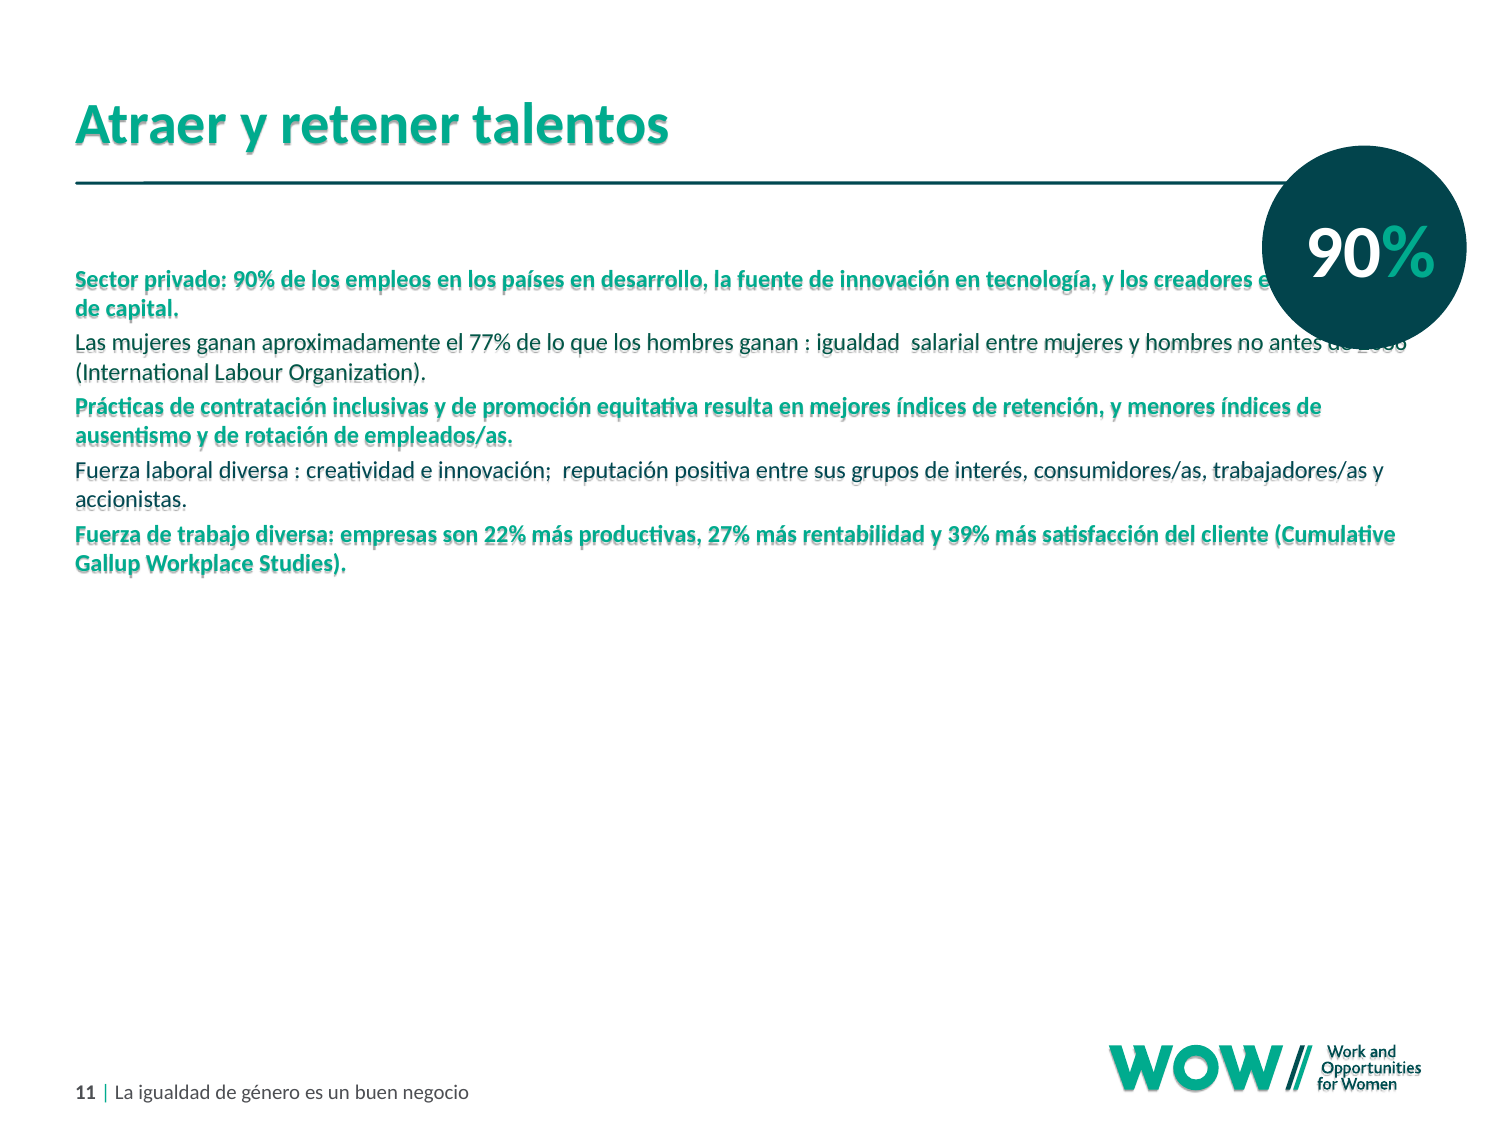

Atraer y retener talentos
90%
# Sector privado: 90% de los empleos en los países en desarrollo, la fuente de innovación en tecnología, y los creadores e inversionistas de capital.
Las mujeres ganan aproximadamente el 77% de lo que los hombres ganan : igualdad salarial entre mujeres y hombres no antes de 2086 (International Labour Organization).
Prácticas de contratación inclusivas y de promoción equitativa resulta en mejores índices de retención, y menores índices de ausentismo y de rotación de empleados/as.
Fuerza laboral diversa : creatividad e innovación; reputación positiva entre sus grupos de interés, consumidores/as, trabajadores/as y accionistas.
Fuerza de trabajo diversa: empresas son 22% más productivas, 27% más rentabilidad y 39% más satisfacción del cliente (Cumulative Gallup Workplace Studies).
11 | La igualdad de género es un buen negocio